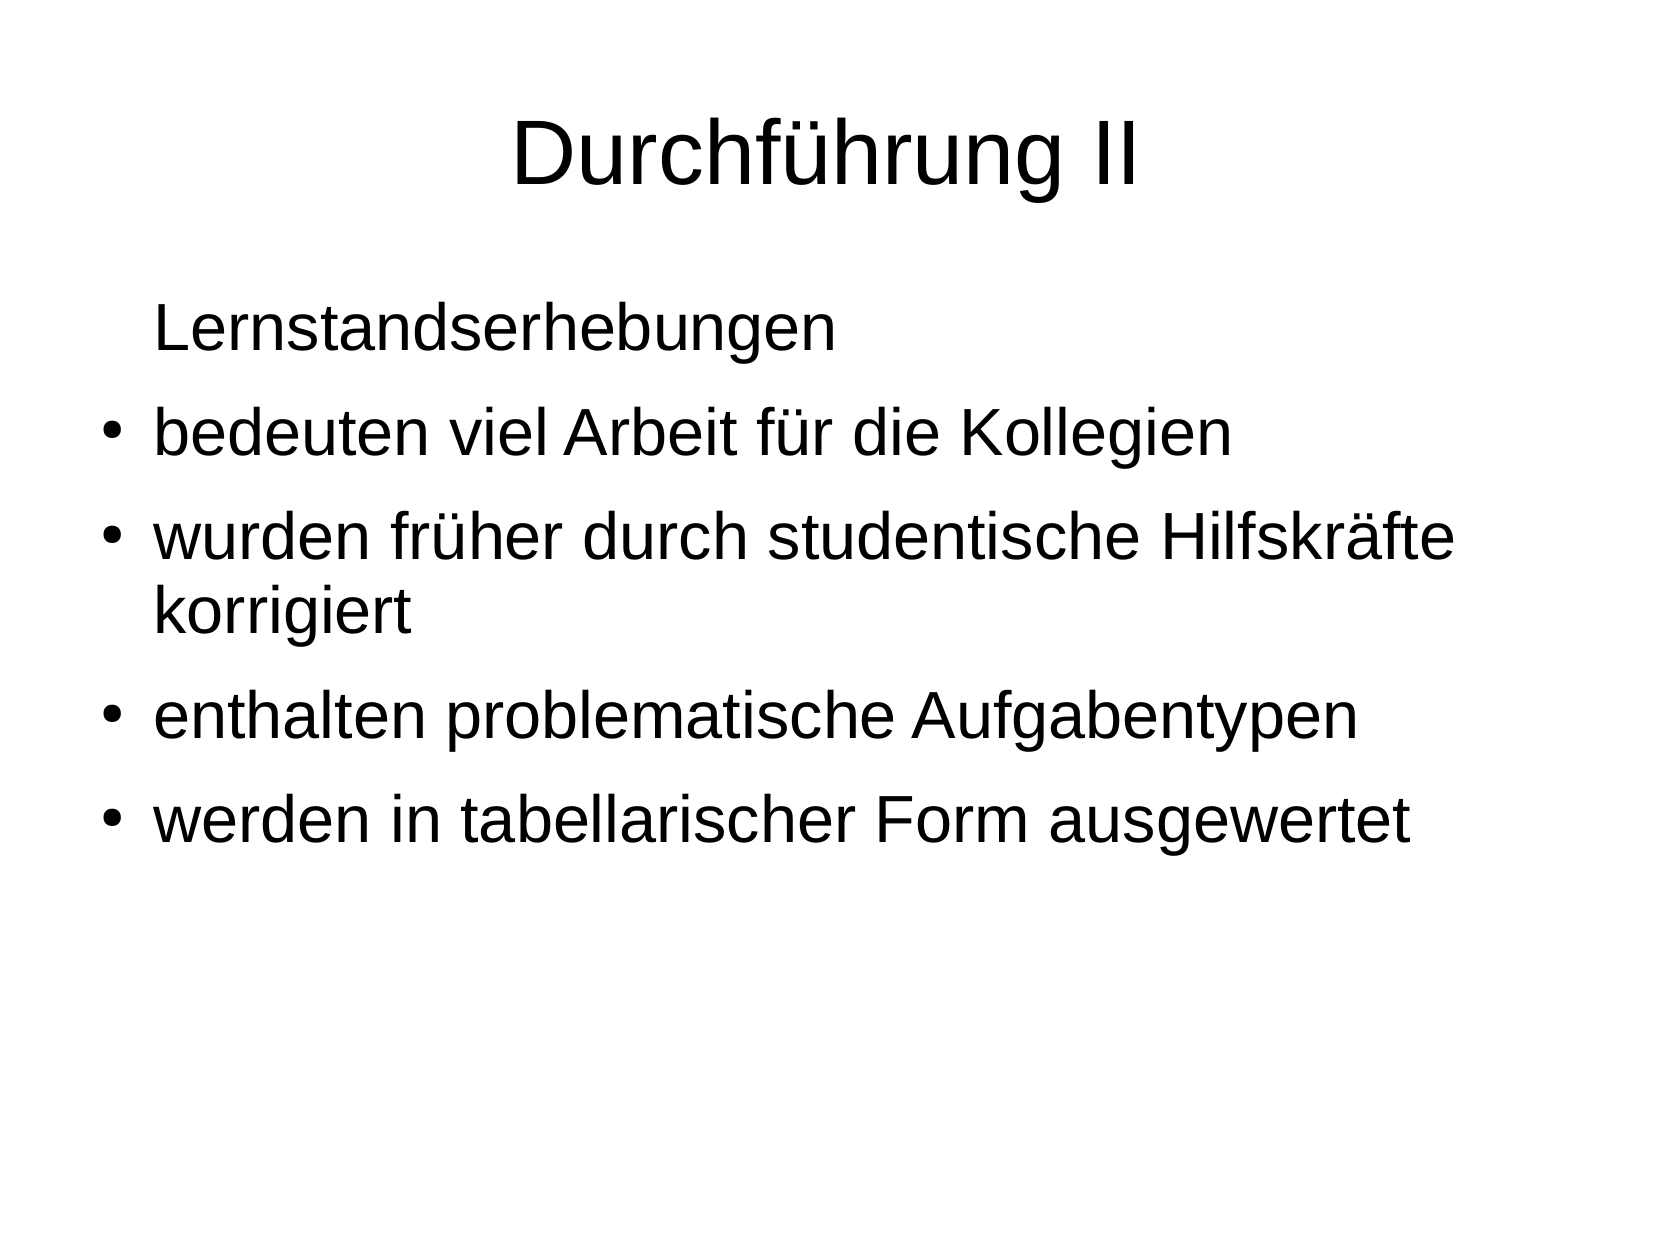

# Durchführung II
Lernstandserhebungen
bedeuten viel Arbeit für die Kollegien
wurden früher durch studentische Hilfskräfte korrigiert
enthalten problematische Aufgabentypen
werden in tabellarischer Form ausgewertet